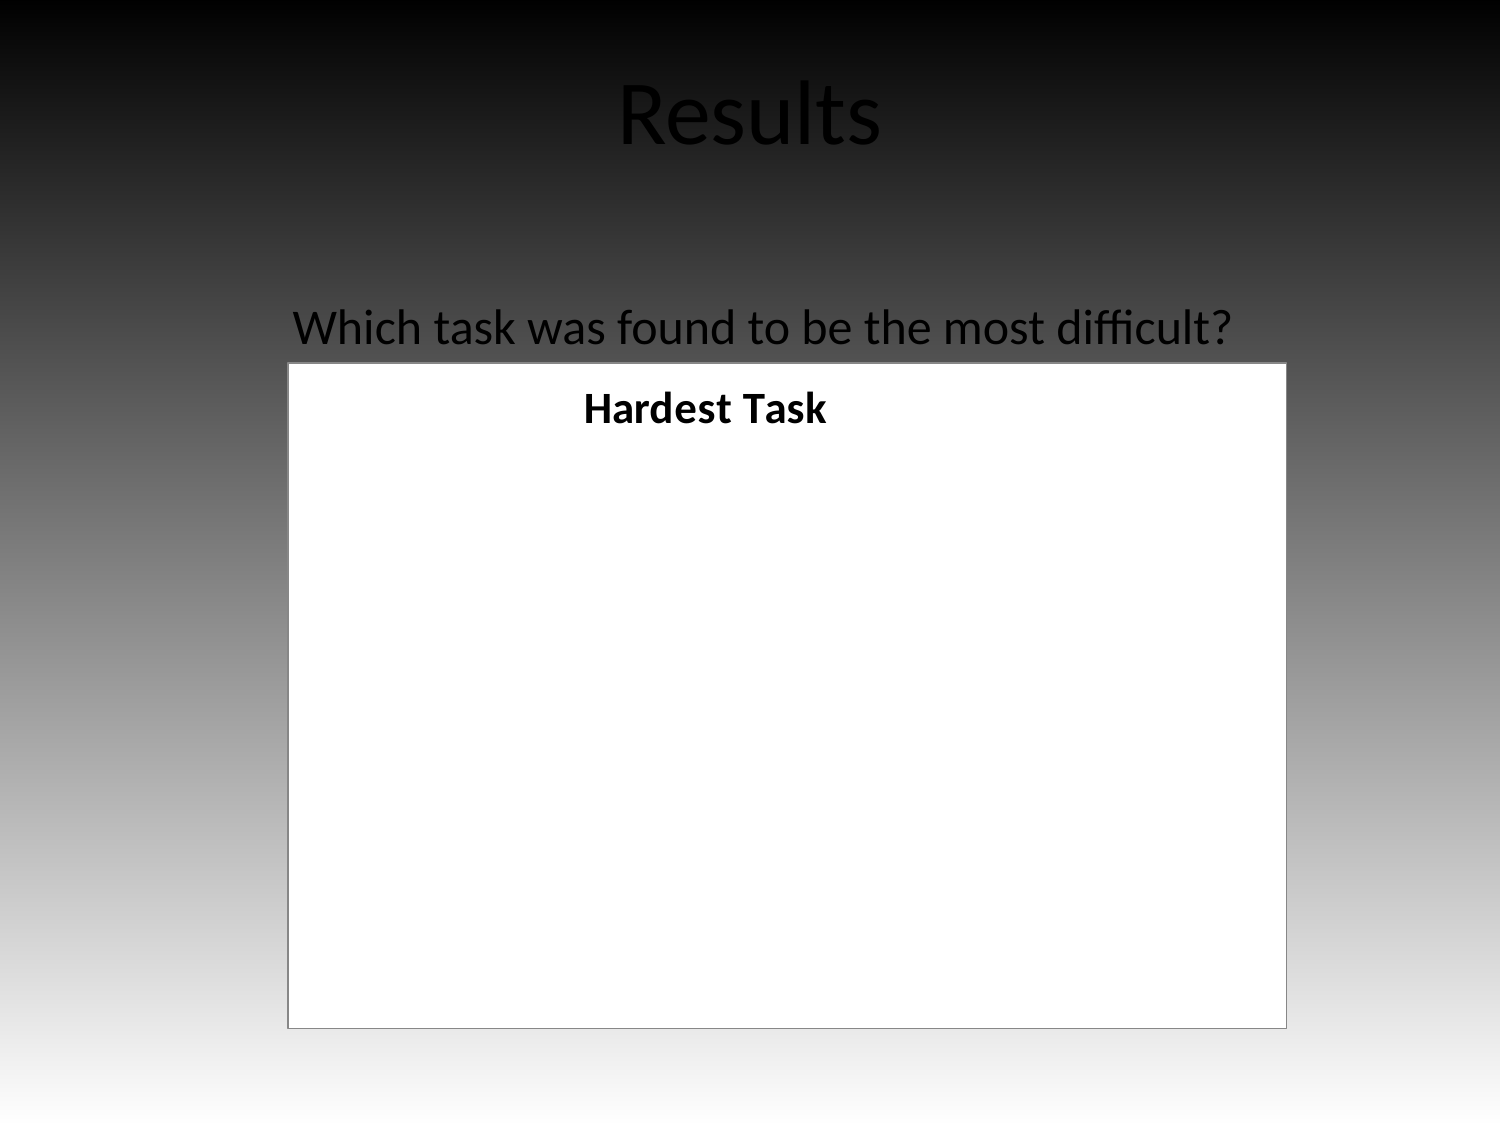

# Results
Which task was found to be the most difficult?
[unsupported chart]